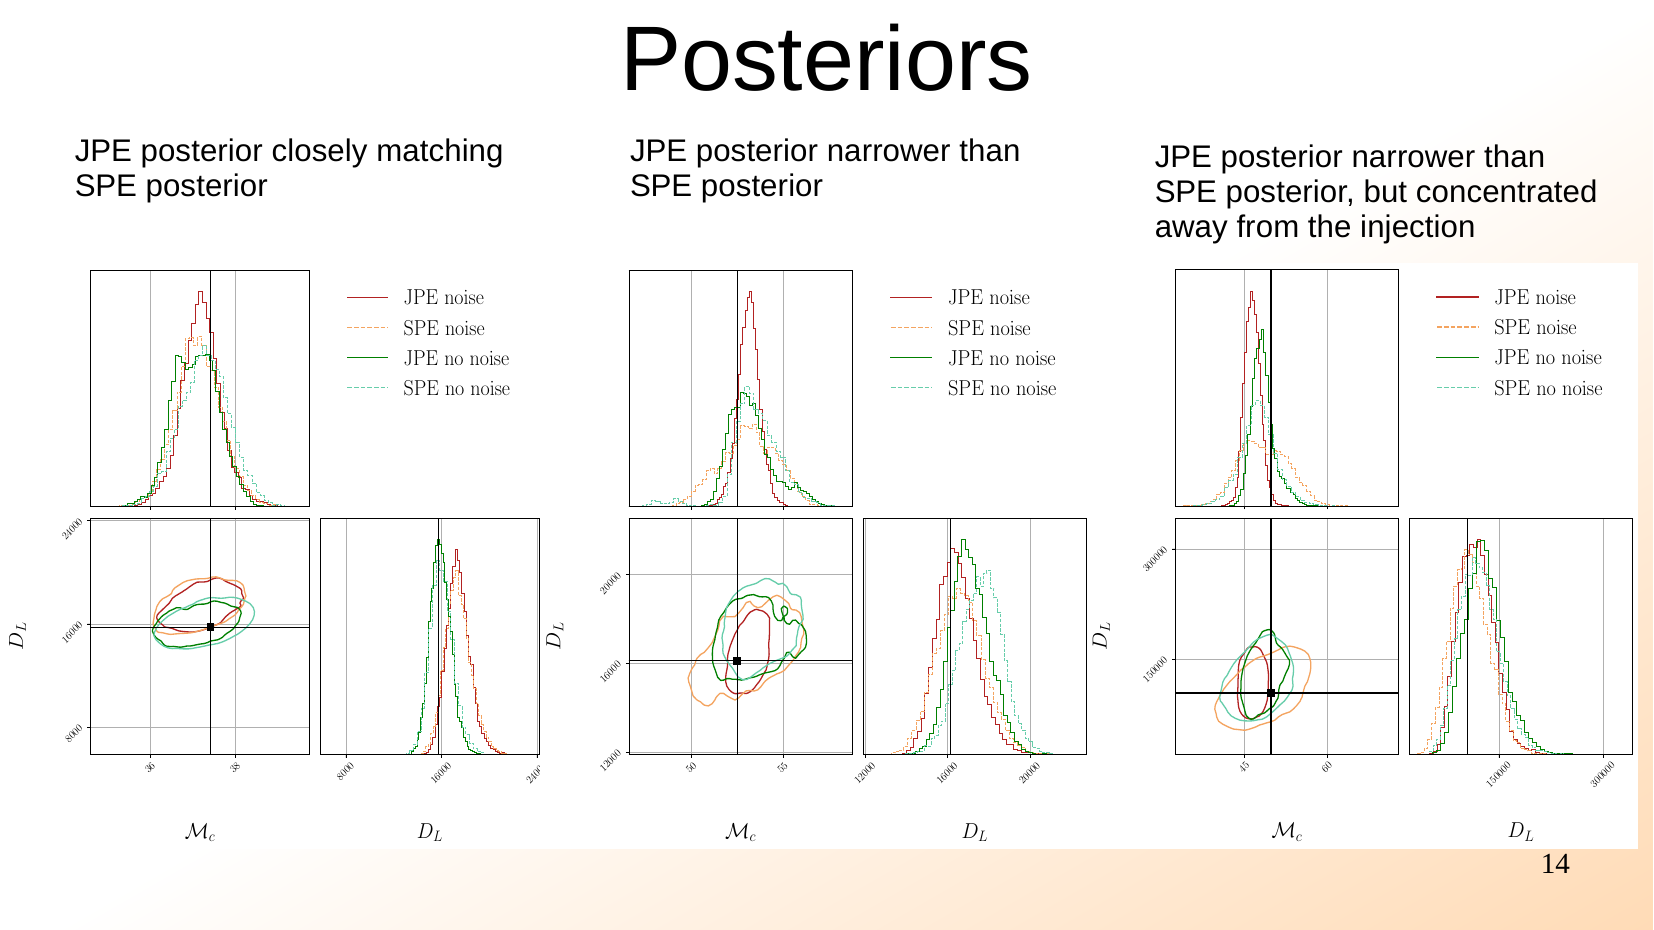

# Posteriors
JPE posterior closely matching SPE posterior
JPE posterior narrower than SPE posterior
JPE posterior narrower than SPE posterior, but concentrated away from the injection
14